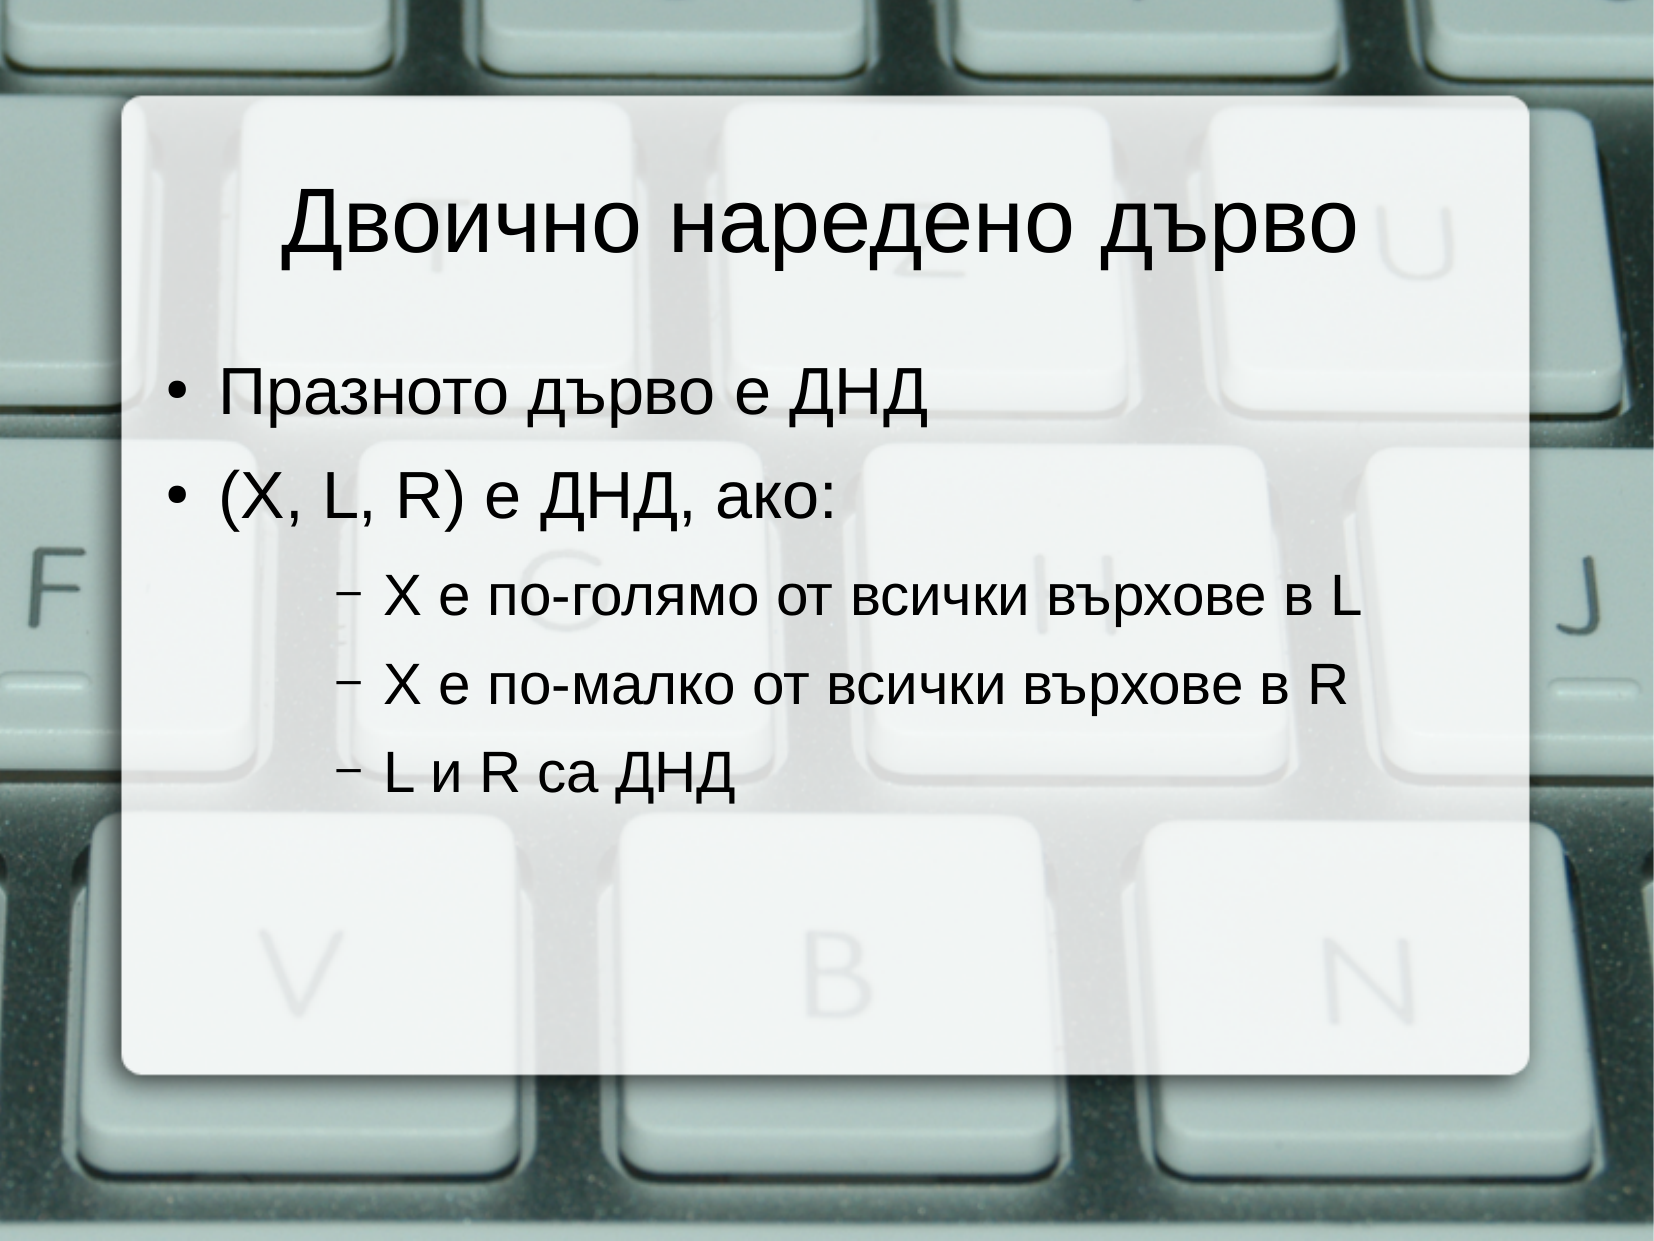

# Двоично наредено дърво
Празното дърво е ДНД
(X, L, R) е ДНД, ако:
X е по-голямо от всички върхове в L
X е по-малко от всички върхове в R
L и R са ДНД